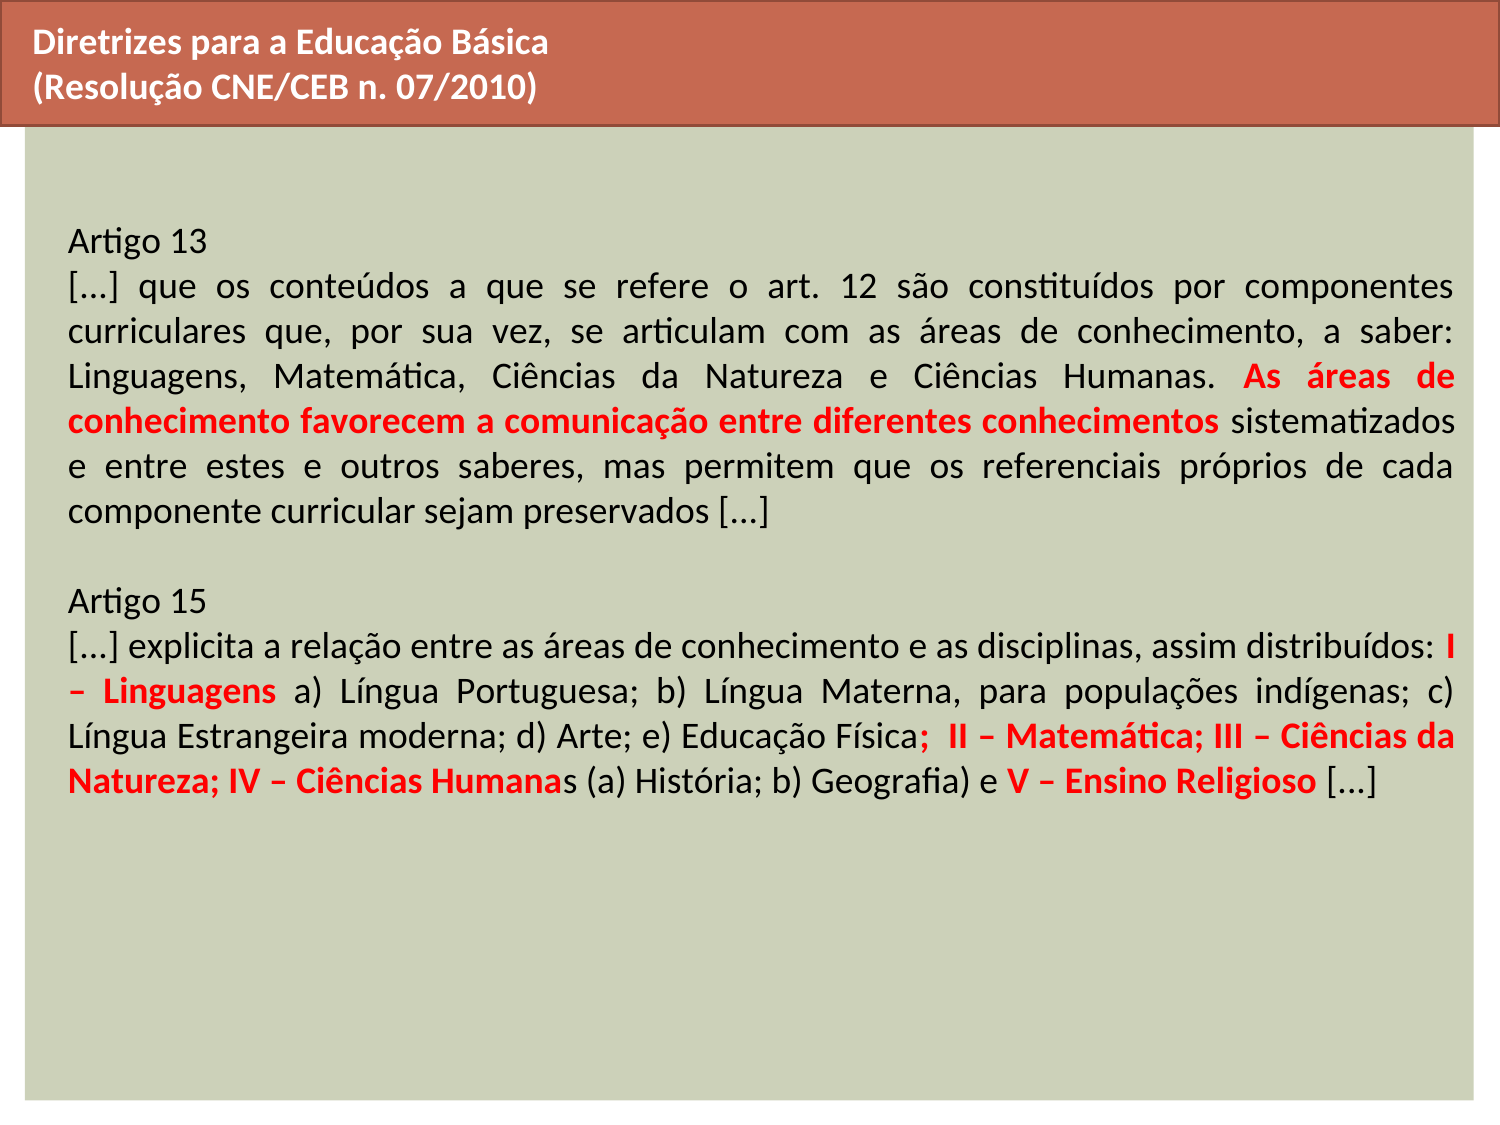

Diretrizes para a Educação Básica
(Resolução CNE/CEB n. 07/2010)
Artigo 13
[...] que os conteúdos a que se refere o art. 12 são constituídos por componentes curriculares que, por sua vez, se articulam com as áreas de conhecimento, a saber: Linguagens, Matemática, Ciências da Natureza e Ciências Humanas. As áreas de conhecimento favorecem a comunicação entre diferentes conhecimentos sistematizados e entre estes e outros saberes, mas permitem que os referenciais próprios de cada componente curricular sejam preservados [...]
Artigo 15
[...] explicita a relação entre as áreas de conhecimento e as disciplinas, assim distribuídos: I – Linguagens a) Língua Portuguesa; b) Língua Materna, para populações indígenas; c) Língua Estrangeira moderna; d) Arte; e) Educação Física; II – Matemática; III – Ciências da Natureza; IV – Ciências Humanas (a) História; b) Geografia) e V – Ensino Religioso [...]